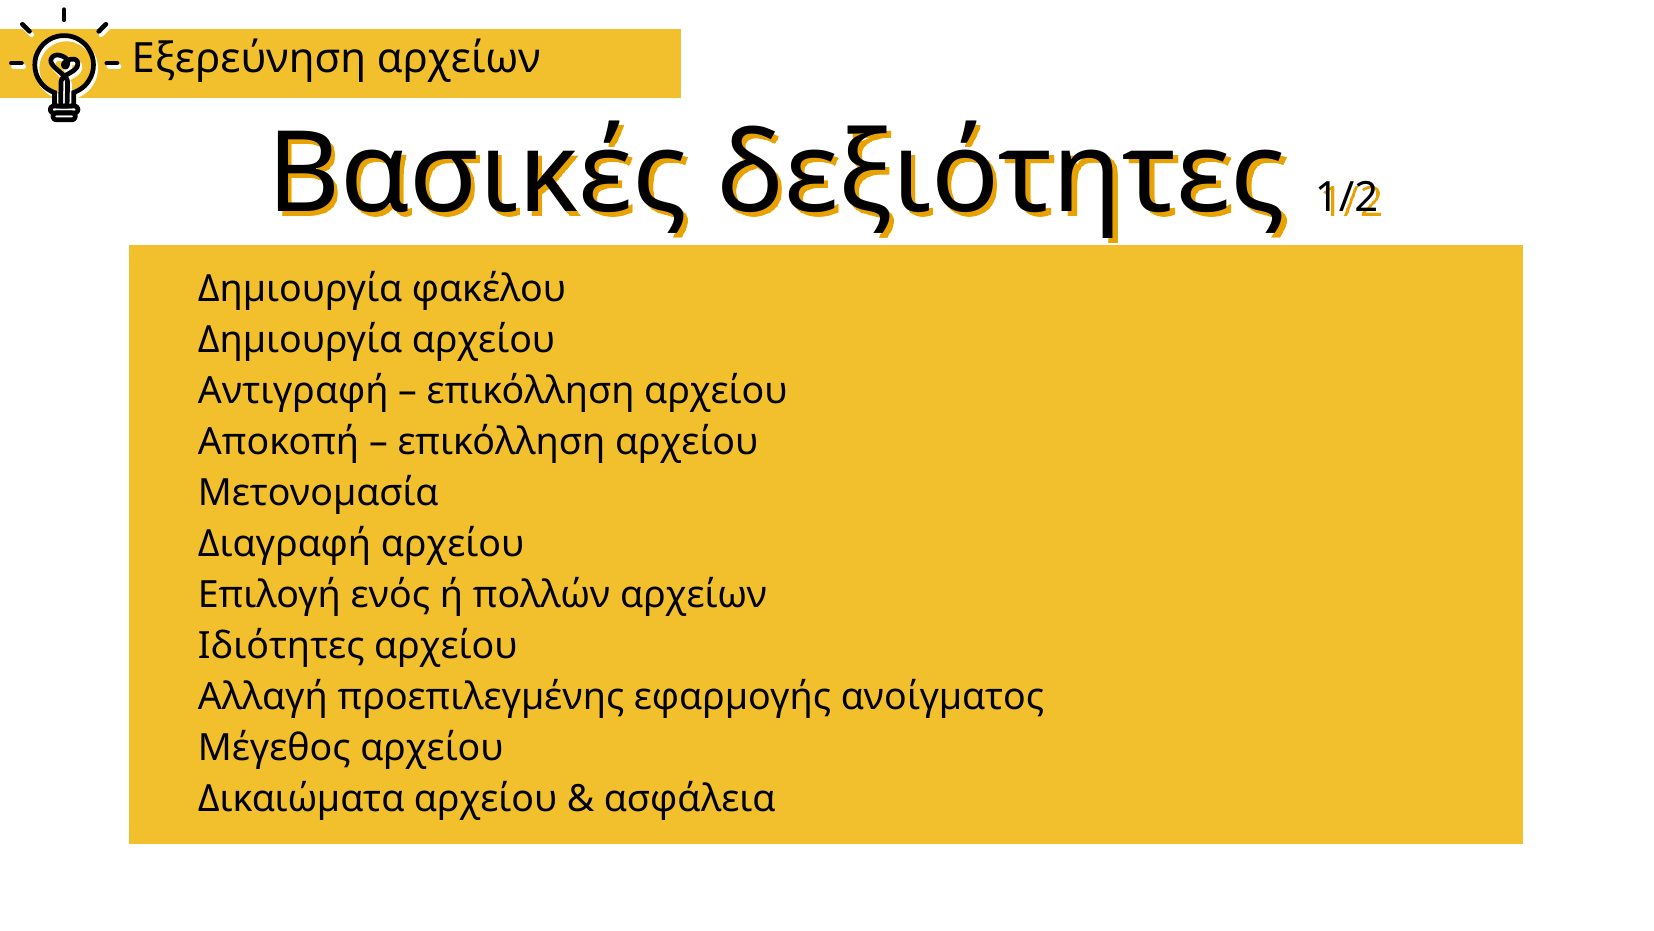

# Εξερεύνηση αρχείων
Βασικές δεξιότητες 1/2
Δημιουργία φακέλου
Δημιουργία αρχείου
Αντιγραφή – επικόλληση αρχείου
Αποκοπή – επικόλληση αρχείου
Μετονομασία
Διαγραφή αρχείου
Επιλογή ενός ή πολλών αρχείων
Ιδιότητες αρχείου
Αλλαγή προεπιλεγμένης εφαρμογής ανοίγματος
Μέγεθος αρχείου
Δικαιώματα αρχείου & ασφάλεια